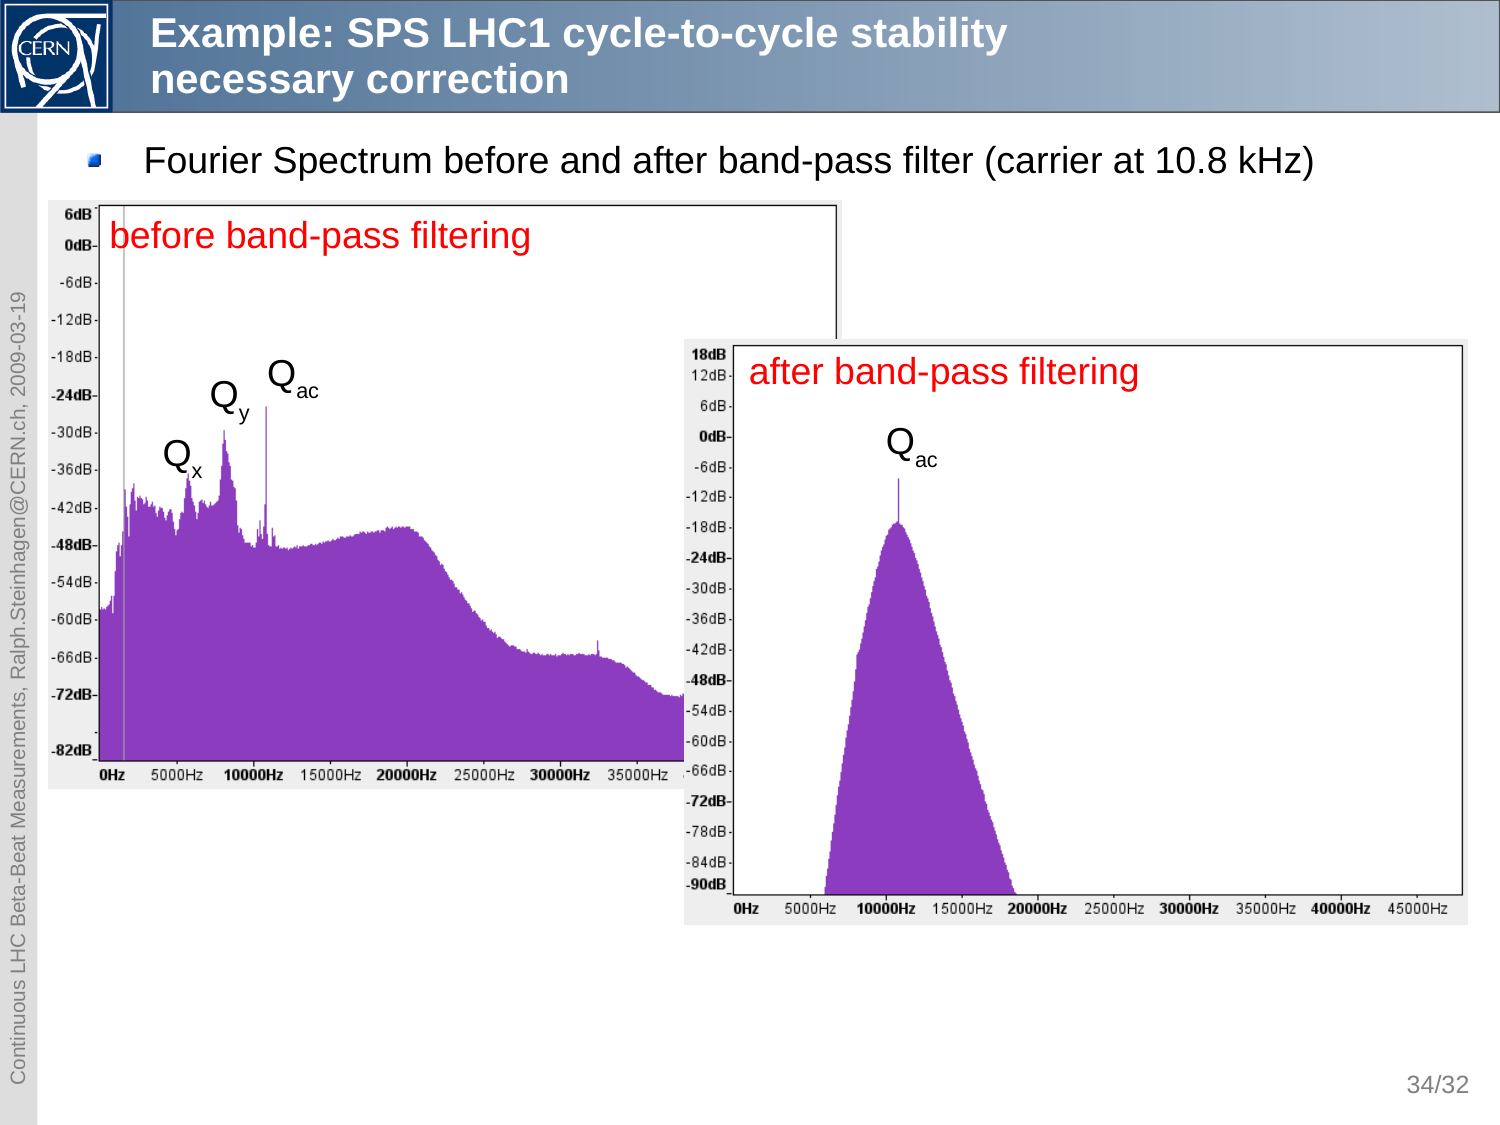

# Example: SPS LHC1 cycle-to-cycle stability necessary correction
Fourier Spectrum before and after band-pass filter (carrier at 10.8 kHz)
before band-pass filtering
after band-pass filtering
Qac
Qy
Qac
Qx